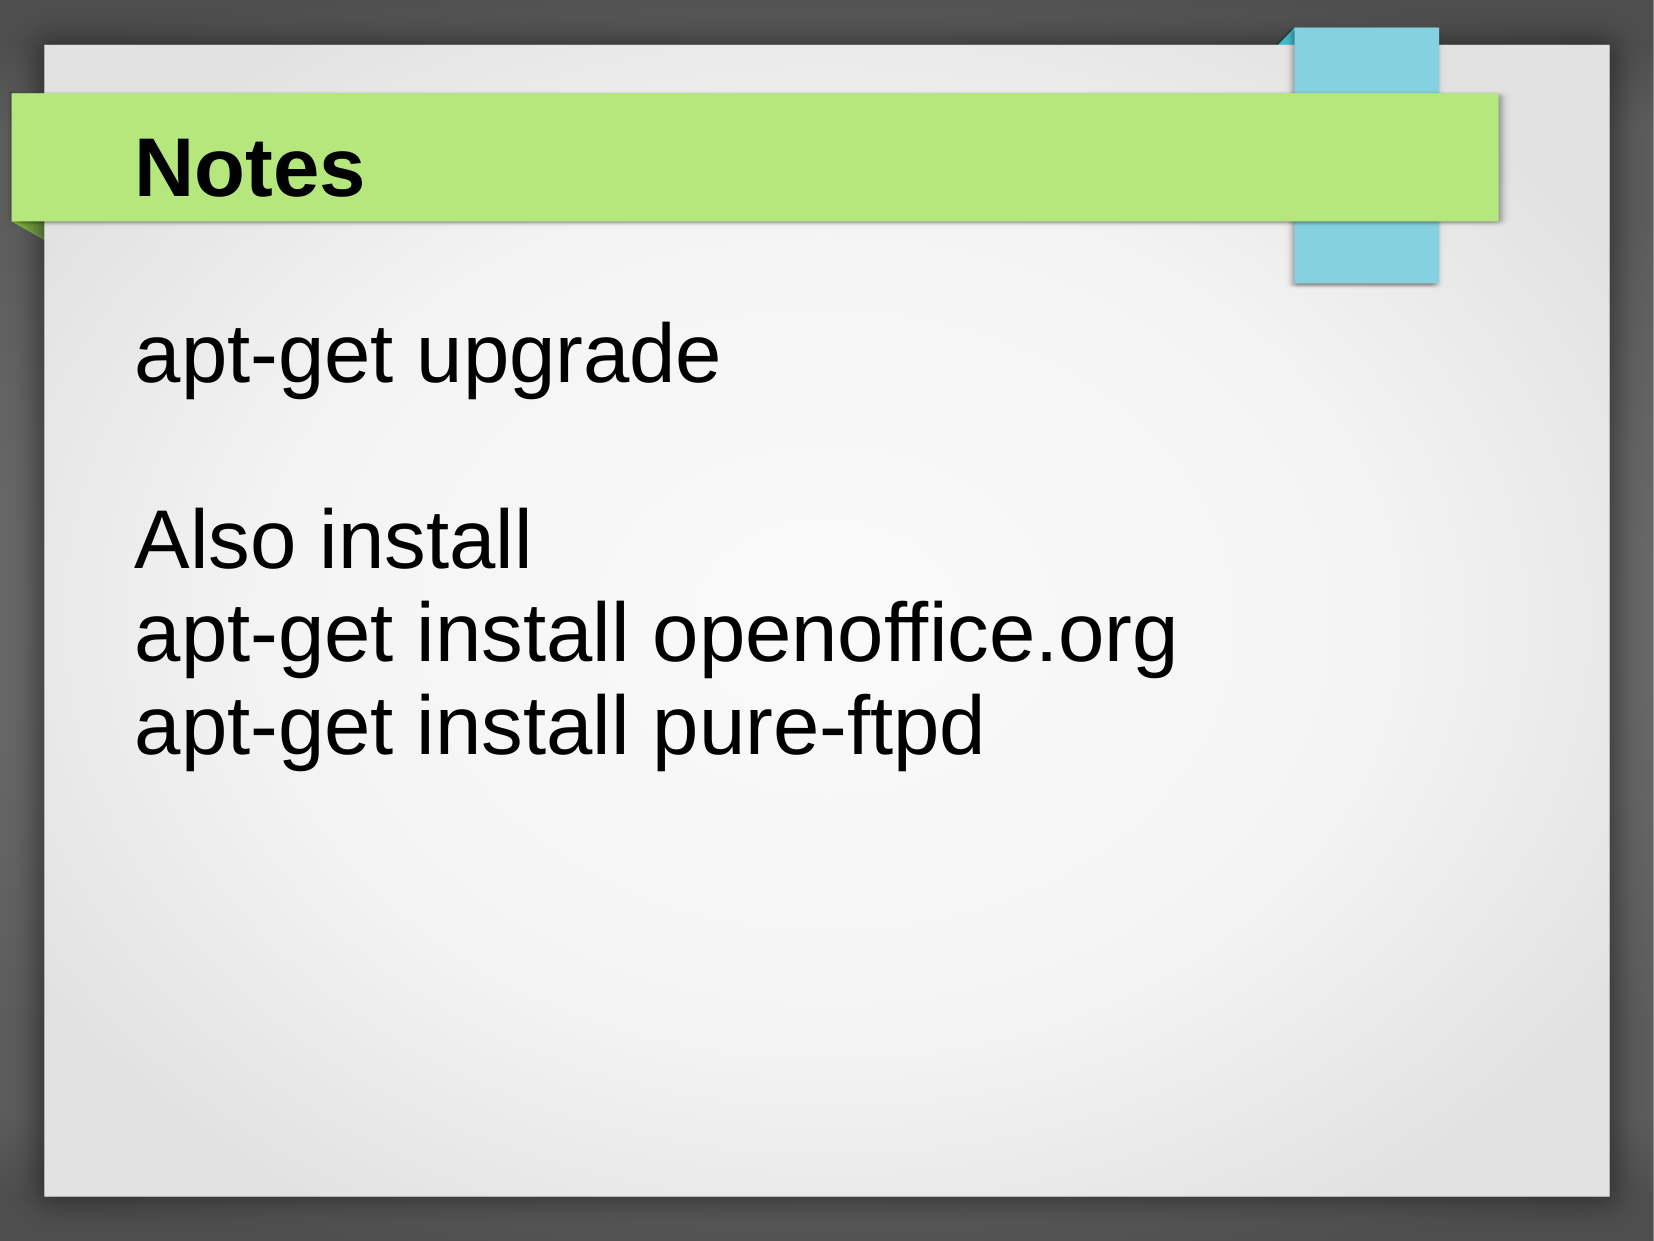

Notes
apt-get upgrade
Also install
apt-get install openoffice.org
apt-get install pure-ftpd